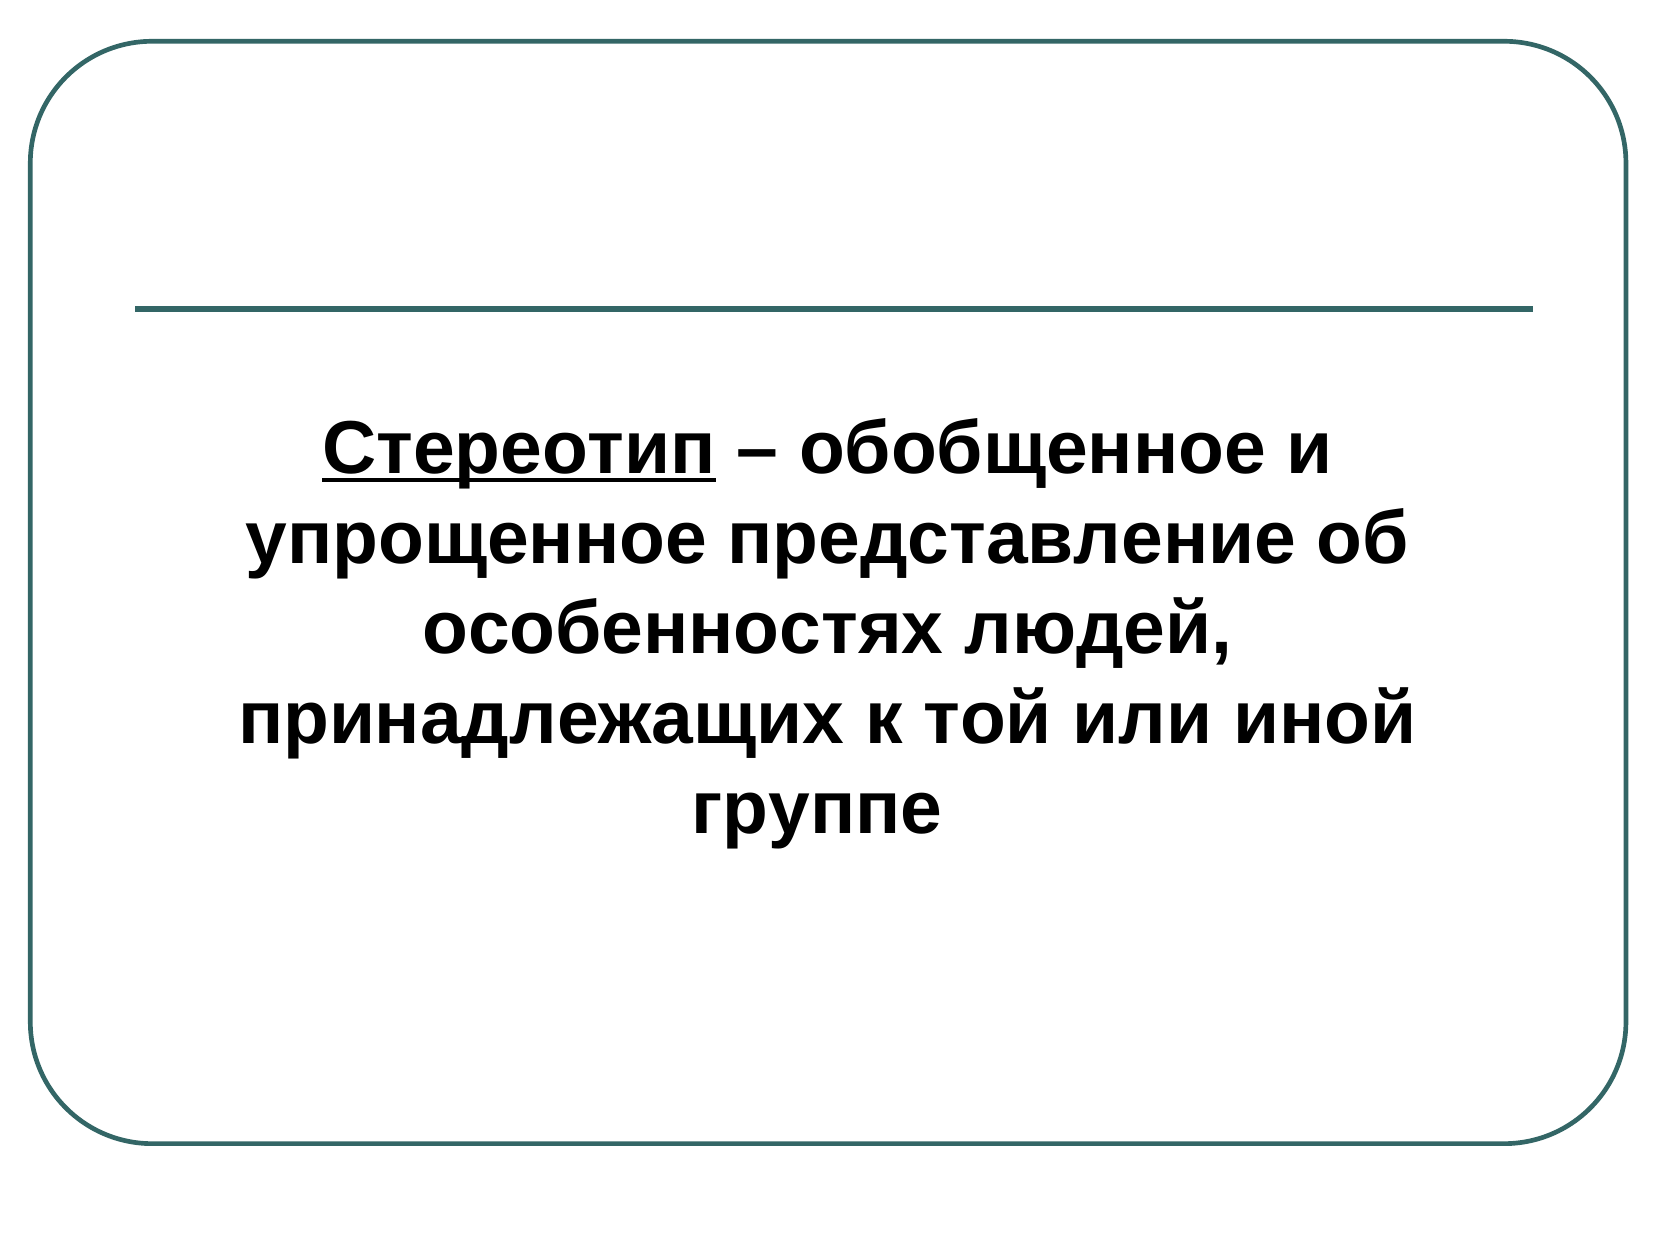

# Стереотип – обобщенное и упрощенное представление об особенностях людей, принадлежащих к той или иной группе